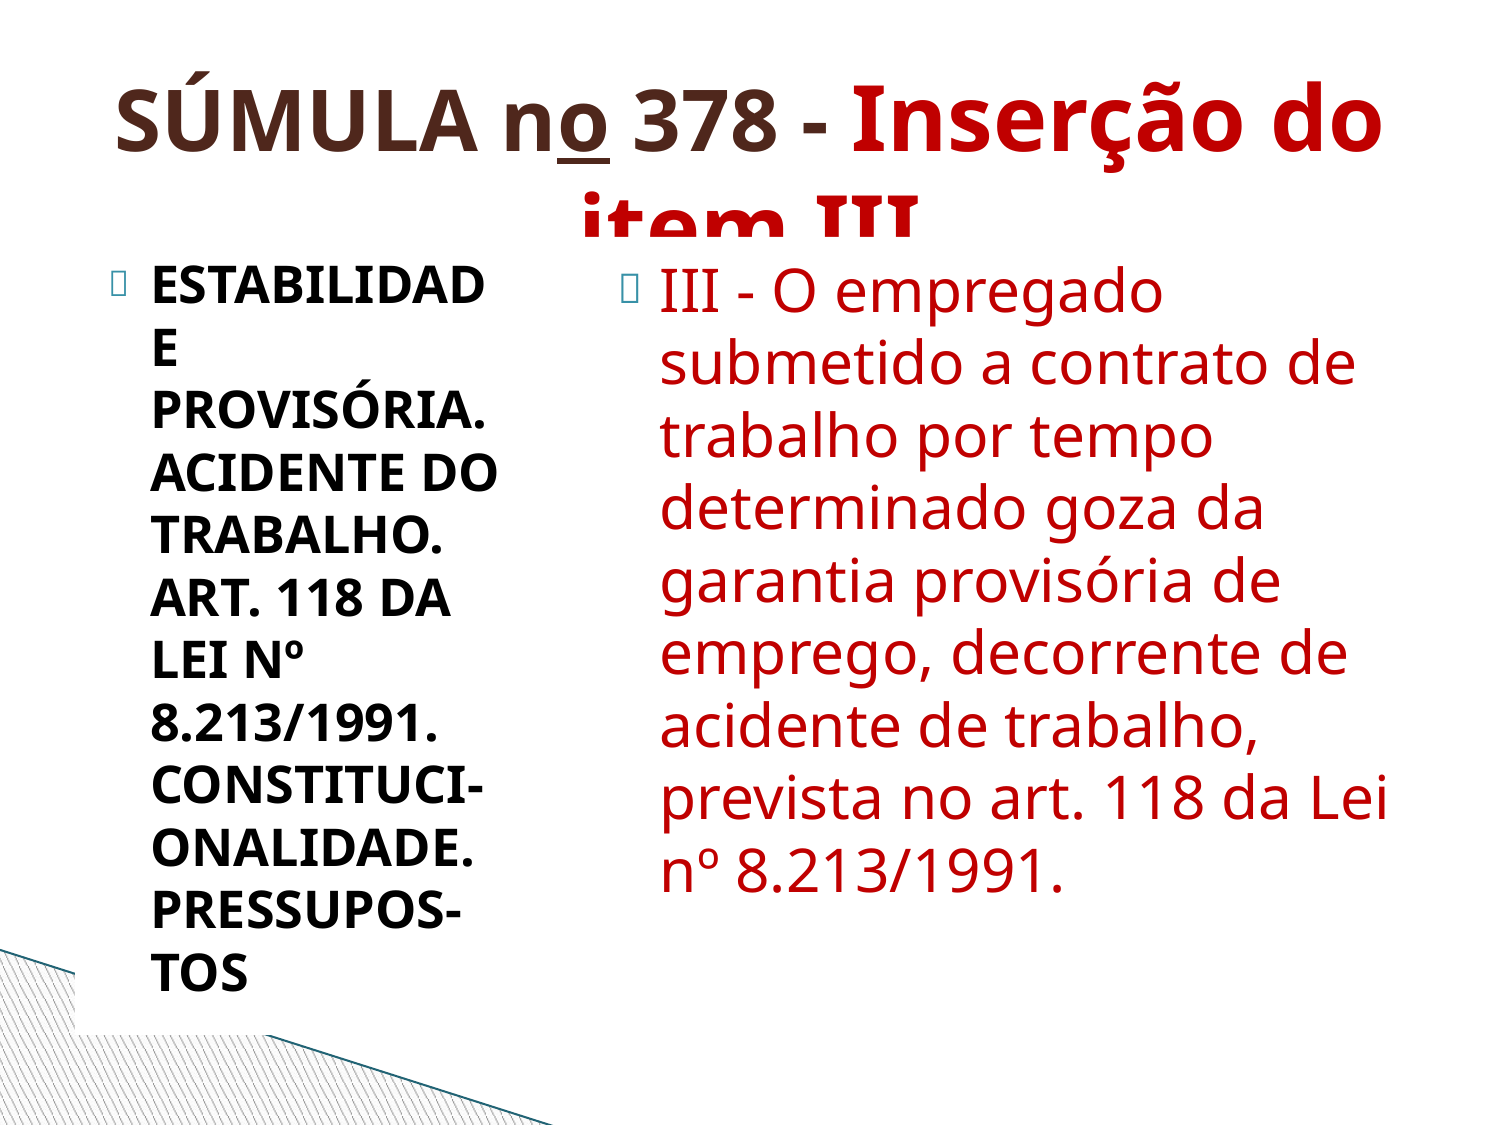

# SÚMULA no 378 - Inserção do item III
ESTABILIDADE PROVISÓRIA. ACIDENTE DO TRABALHO. ART. 118 DA LEI Nº 8.213/1991. CONSTITUCI-ONALIDADE. PRESSUPOS-TOS
III ‐ O empregado submetido a contrato de trabalho por tempo determinado goza da garantia provisória de emprego, decorrente de acidente de trabalho, prevista no art. 118 da Lei nº 8.213/1991.